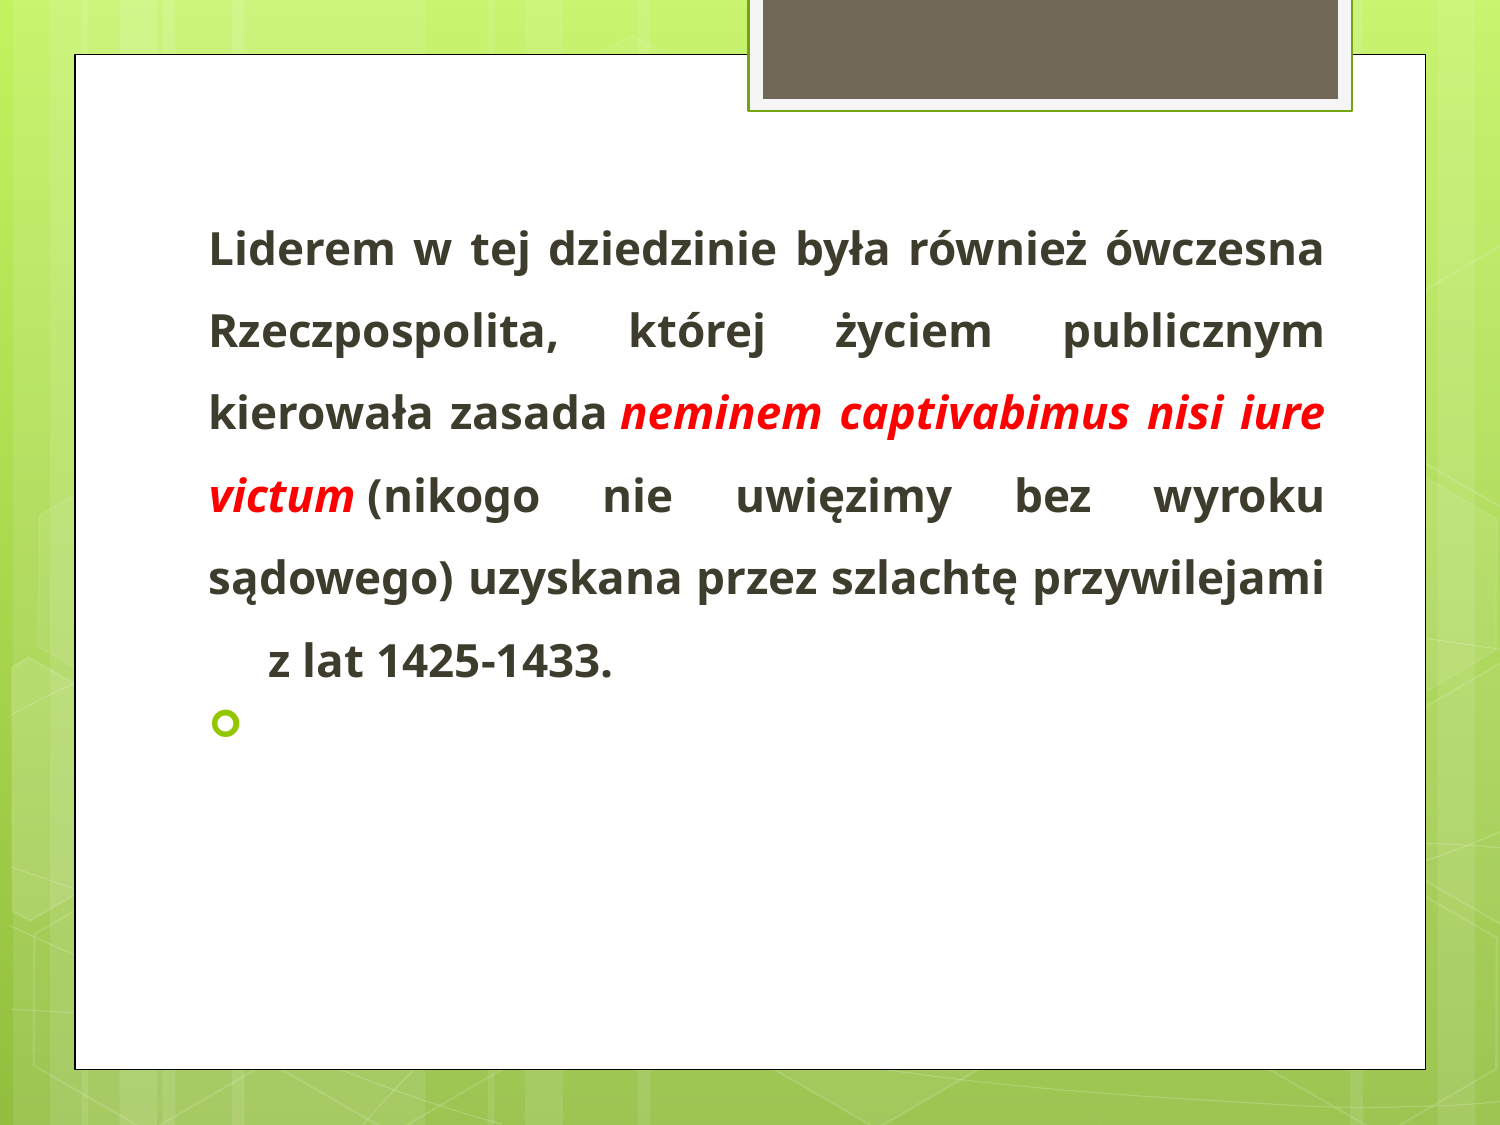

# Liderem w tej dziedzinie była również ówczesna Rzeczpospolita, której życiem publicznym kierowała zasada neminem captivabimus nisi iure victum (nikogo nie uwięzimy bez wyroku sądowego) uzyskana przez szlachtę przywilejami z lat 1425-1433.